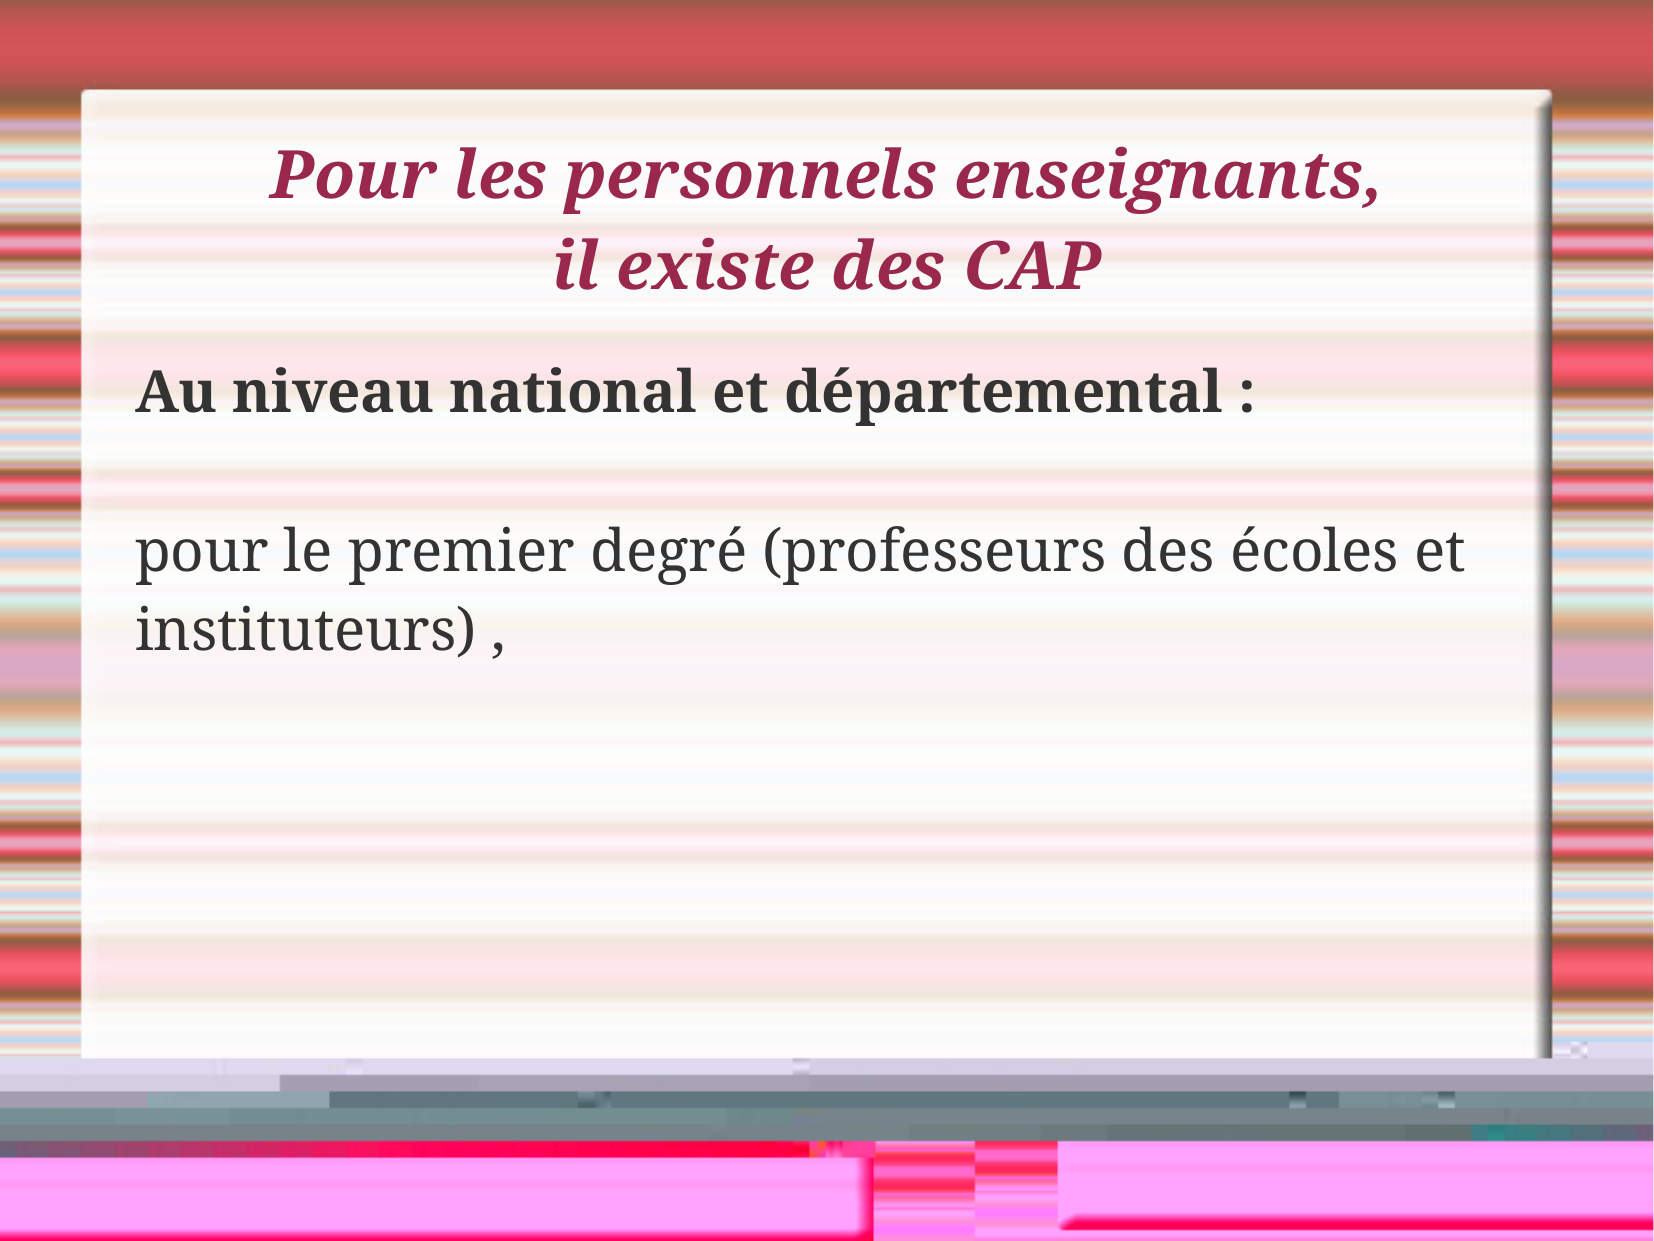

# Pour les personnels enseignants, il existe des CAP
Au niveau national et départemental :
pour le premier degré (professeurs des écoles et instituteurs) ,